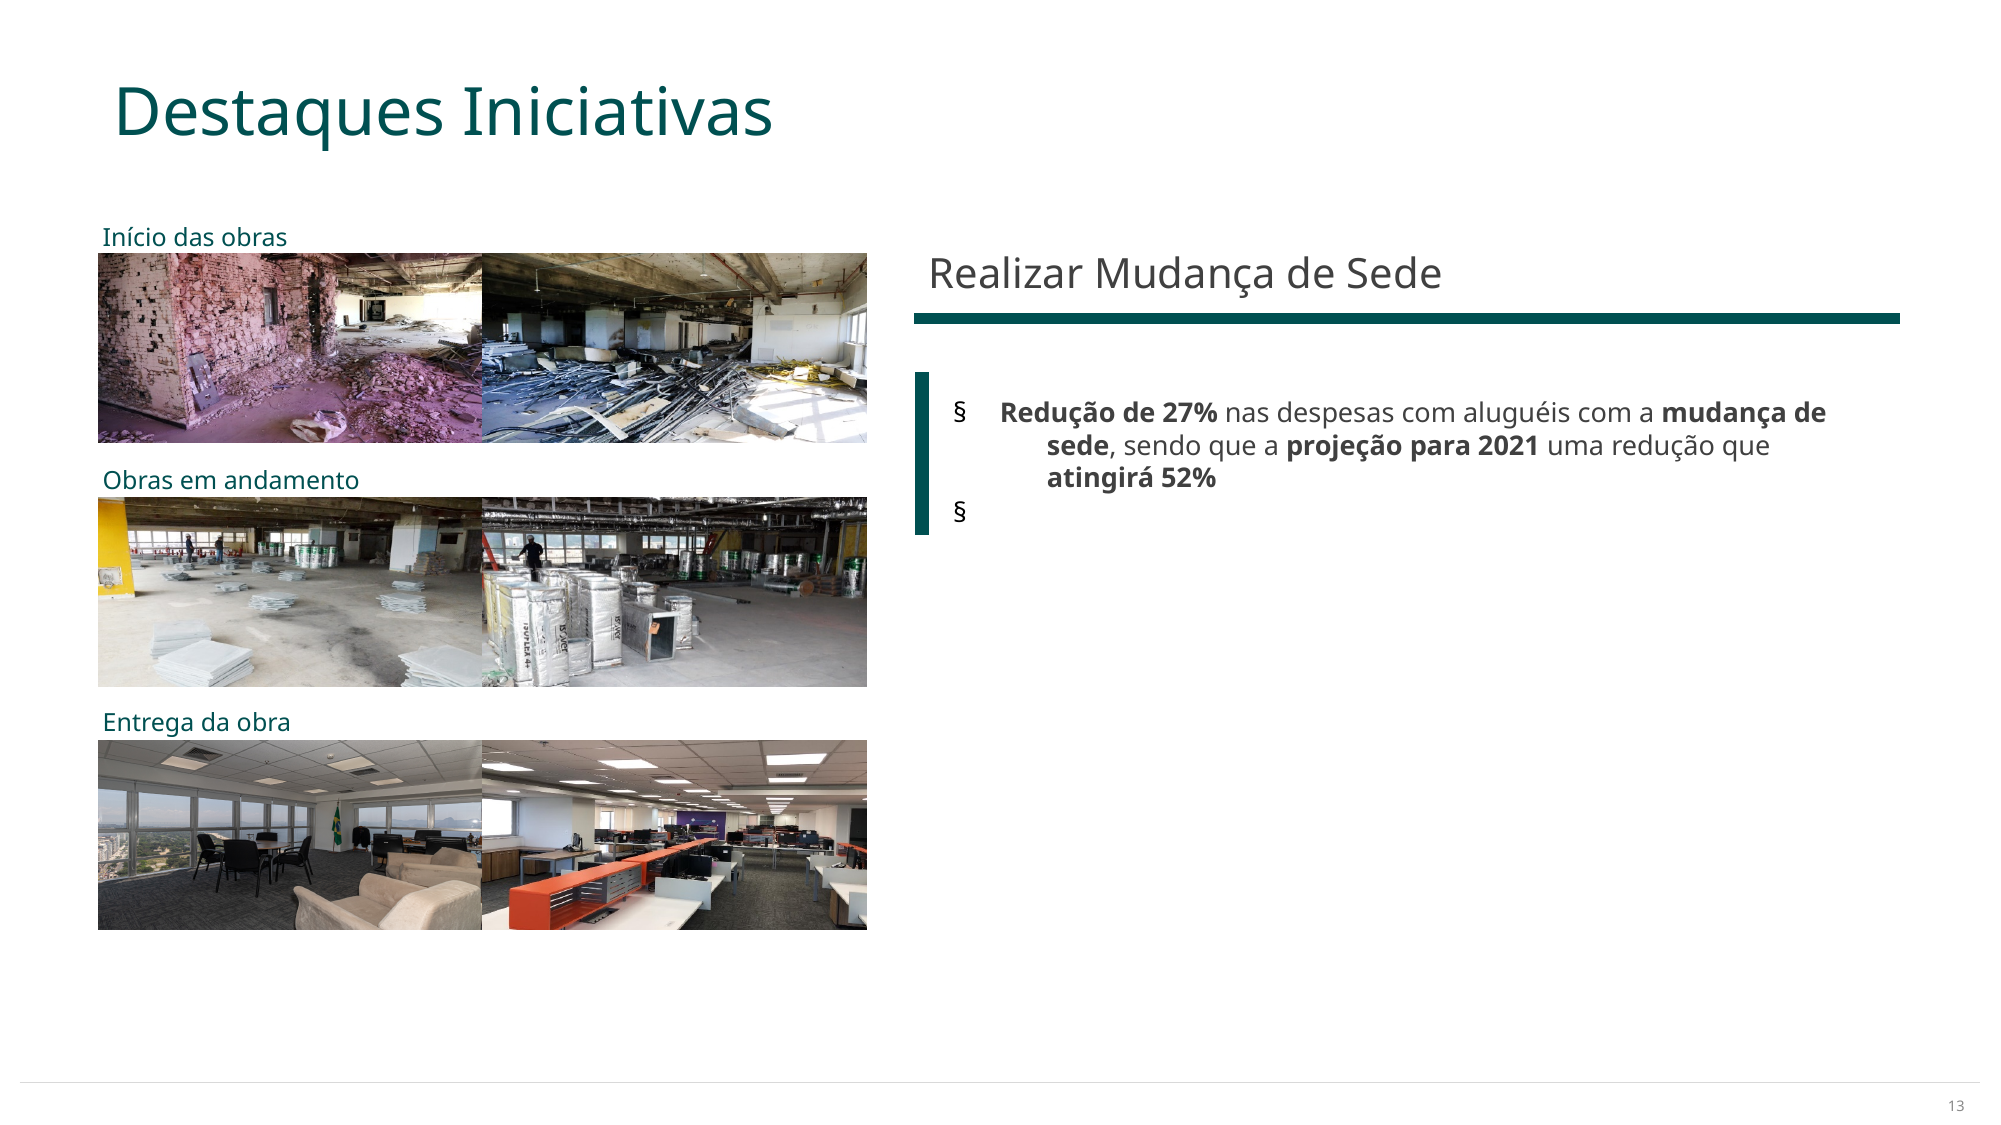

# Destaques Iniciativas
Início das obras
Realizar Mudança de Sede
Redução de 27% nas despesas com aluguéis com a mudança de sede, sendo que a projeção para 2021 uma redução que atingirá 52%
Obras em andamento
Entrega da obra